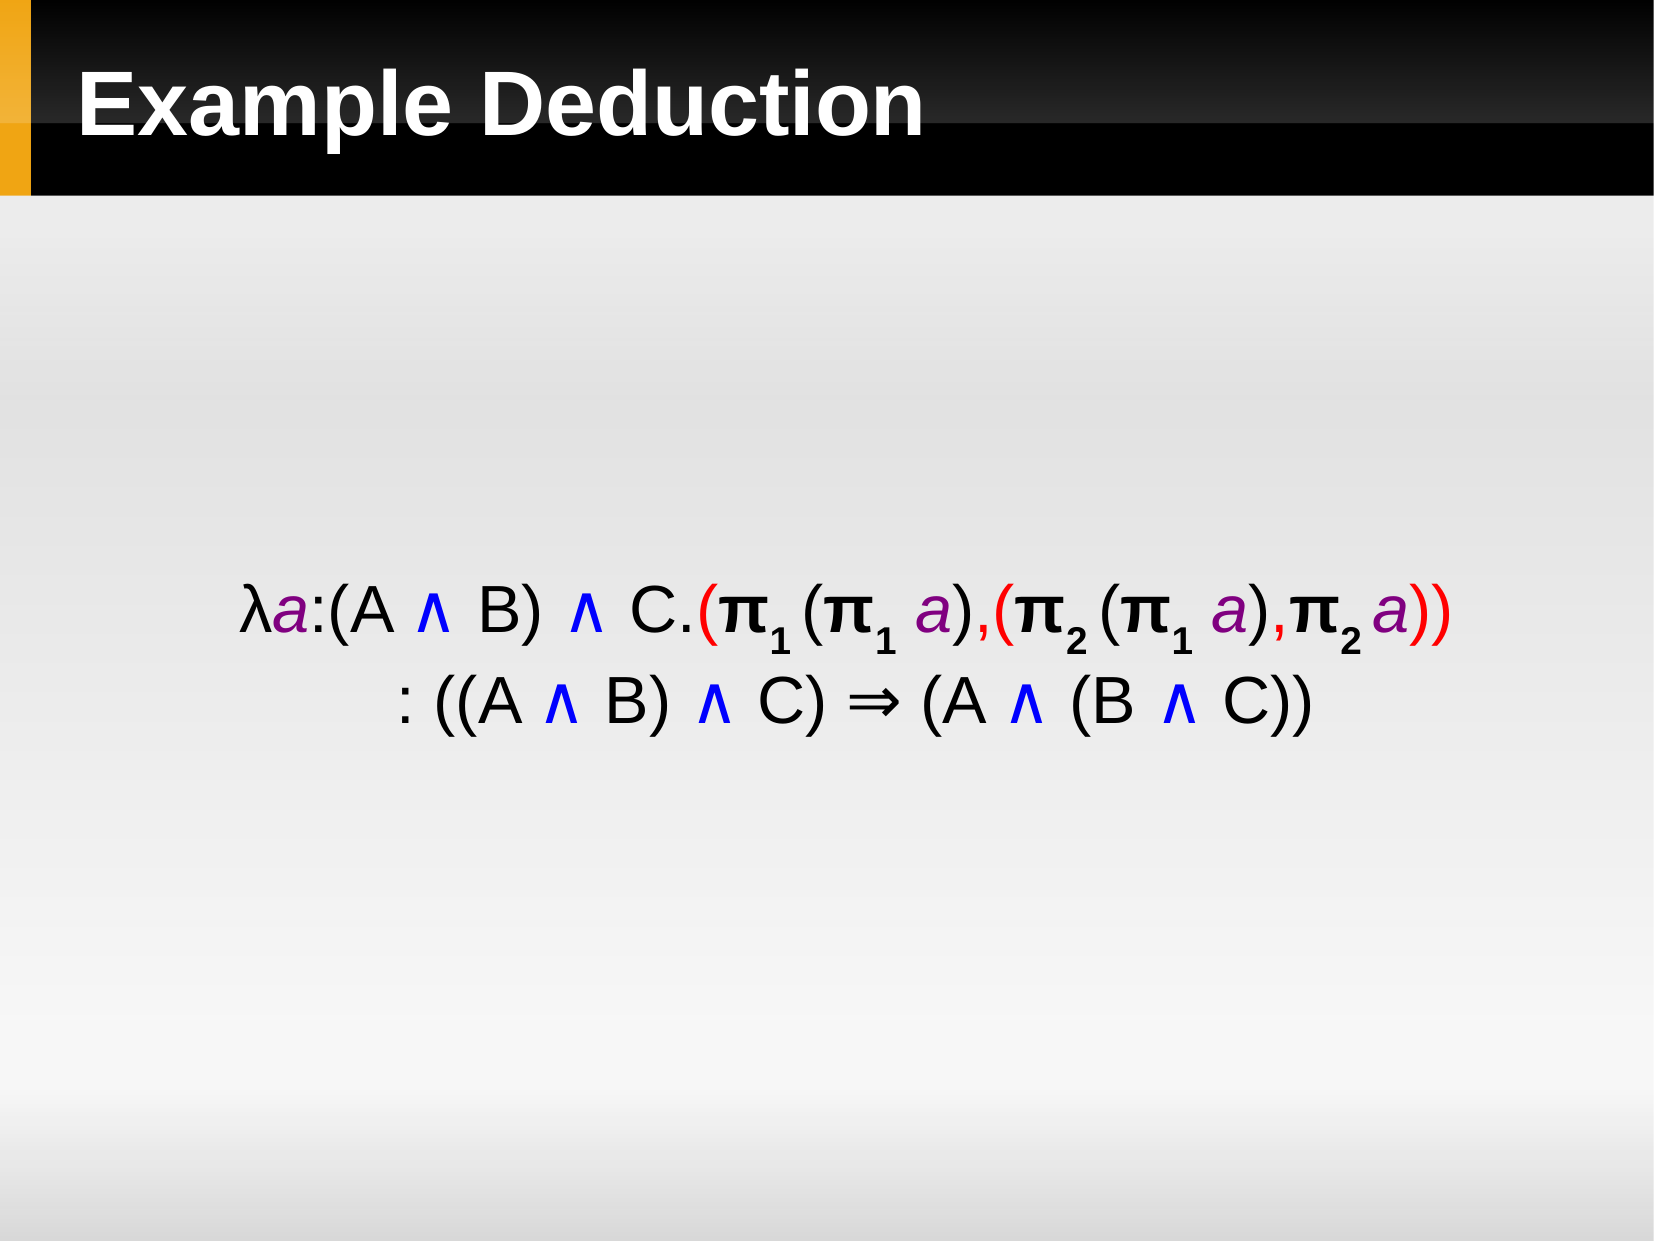

# Example Deduction
λa:(A ∧ B) ∧ C.(π1 (π1 a),(π2 (π1 a),π2 a))
: ((A ∧ B) ∧ C) ⇒ (A ∧ (B ∧ C))